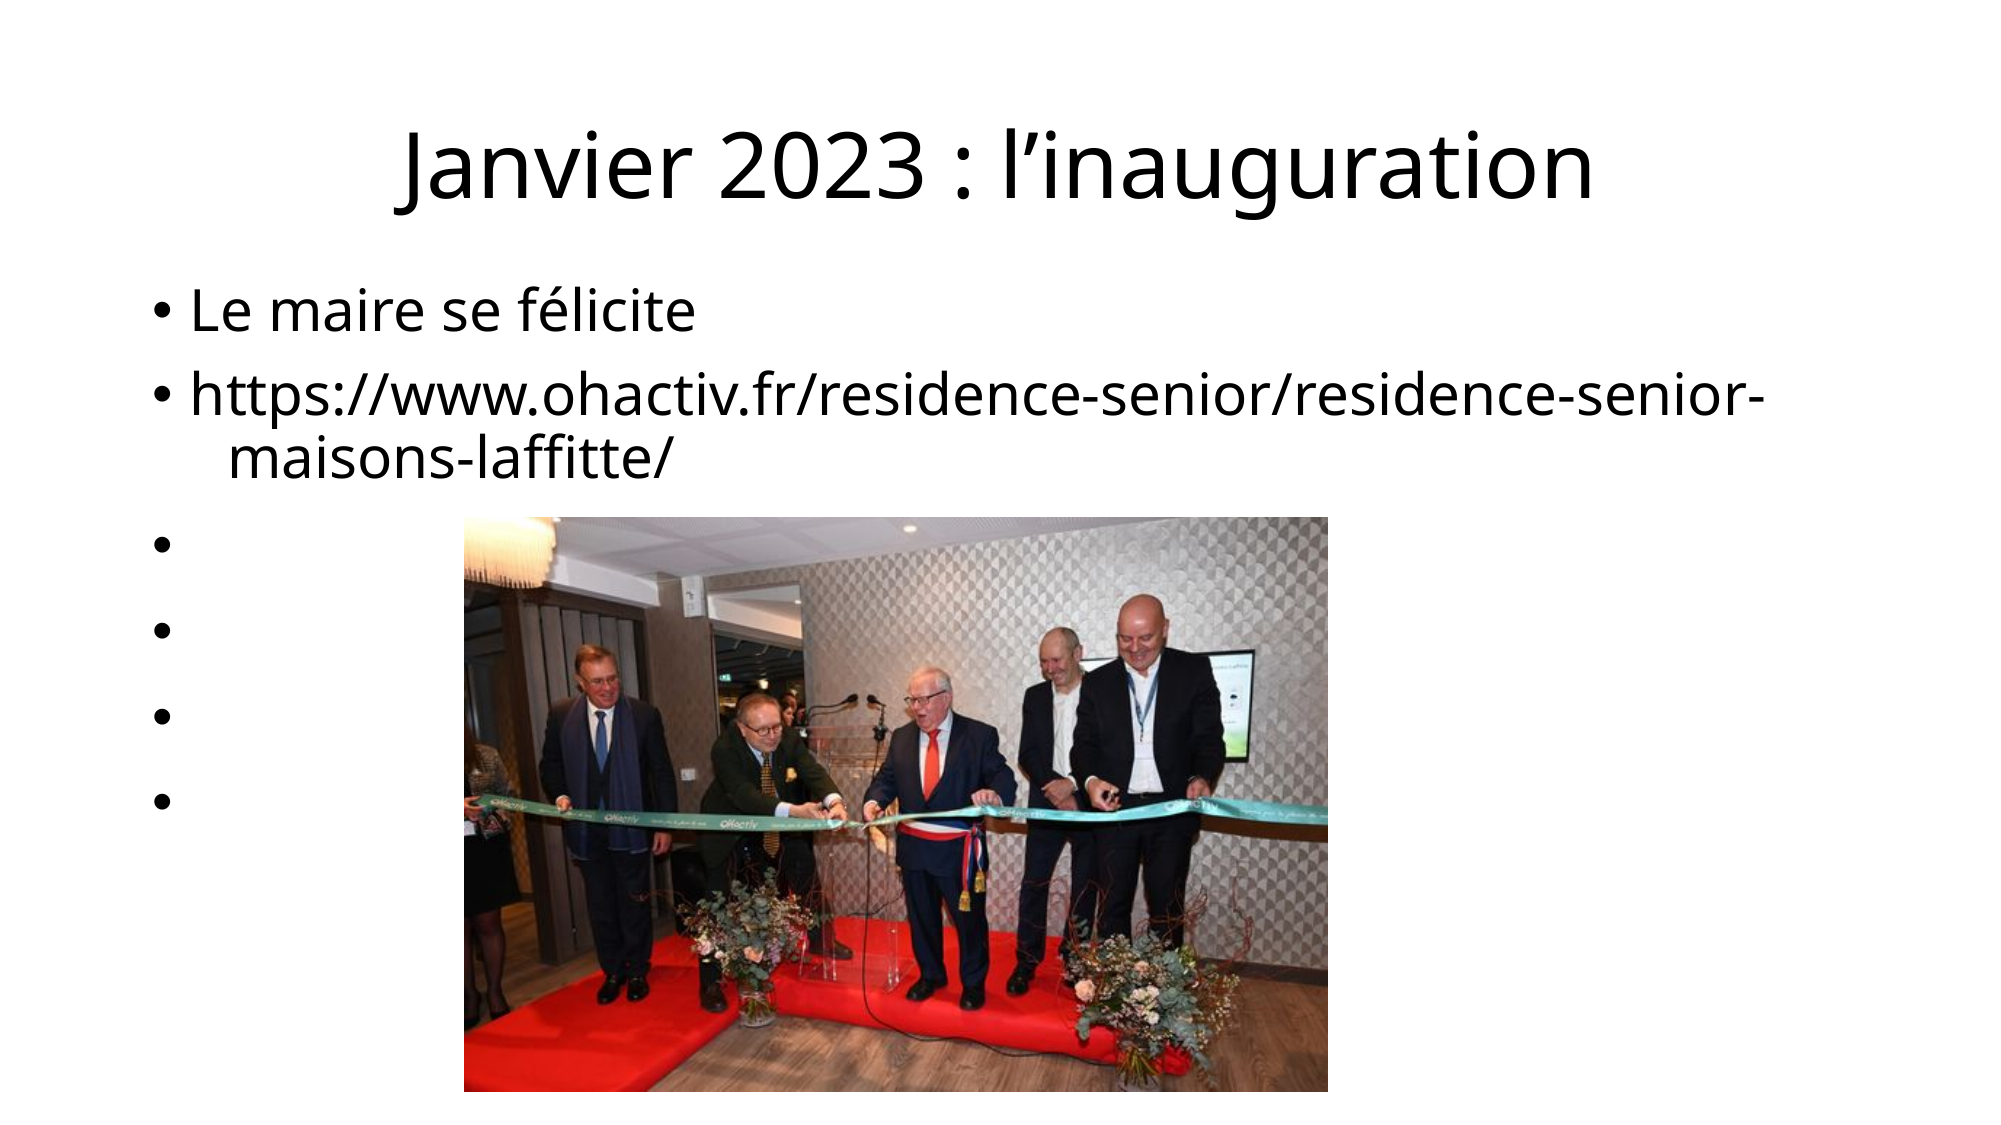

# Janvier 2023 : l’inauguration
Le maire se félicite
https://www.ohactiv.fr/residence-senior/residence-senior-maisons-laffitte/